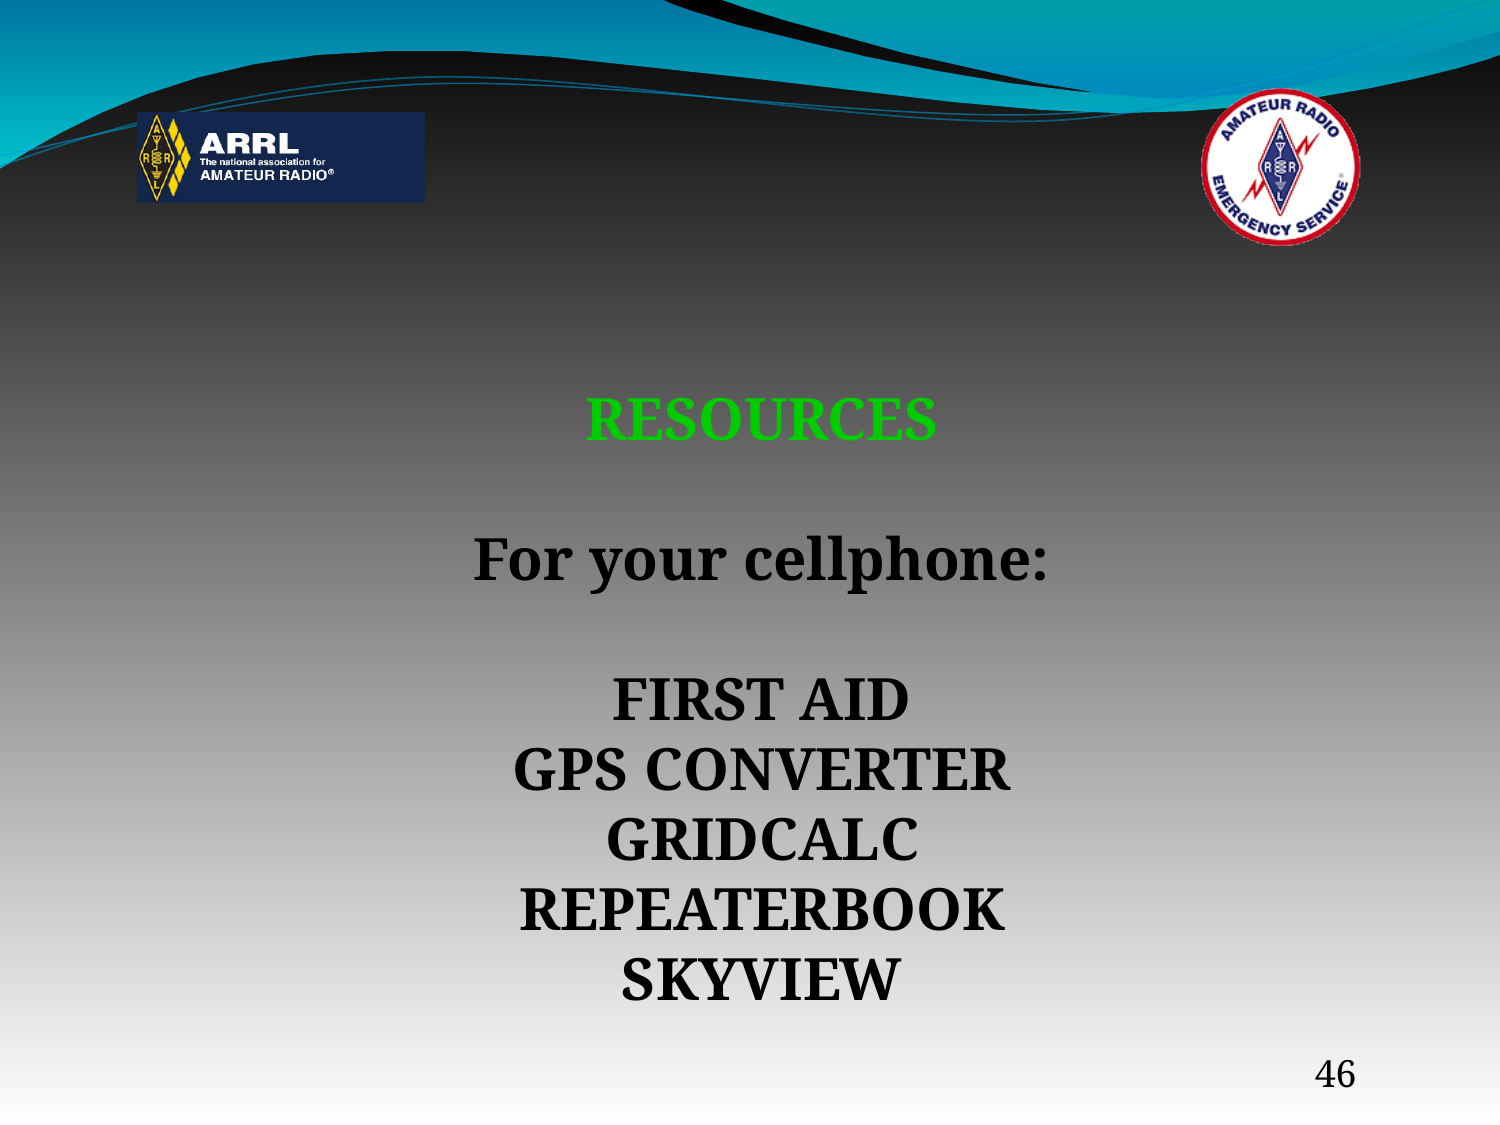

#
RESOURCES
For your cellphone:
FIRST AID
GPS CONVERTER
GRIDCALC
REPEATERBOOK
SKYVIEW